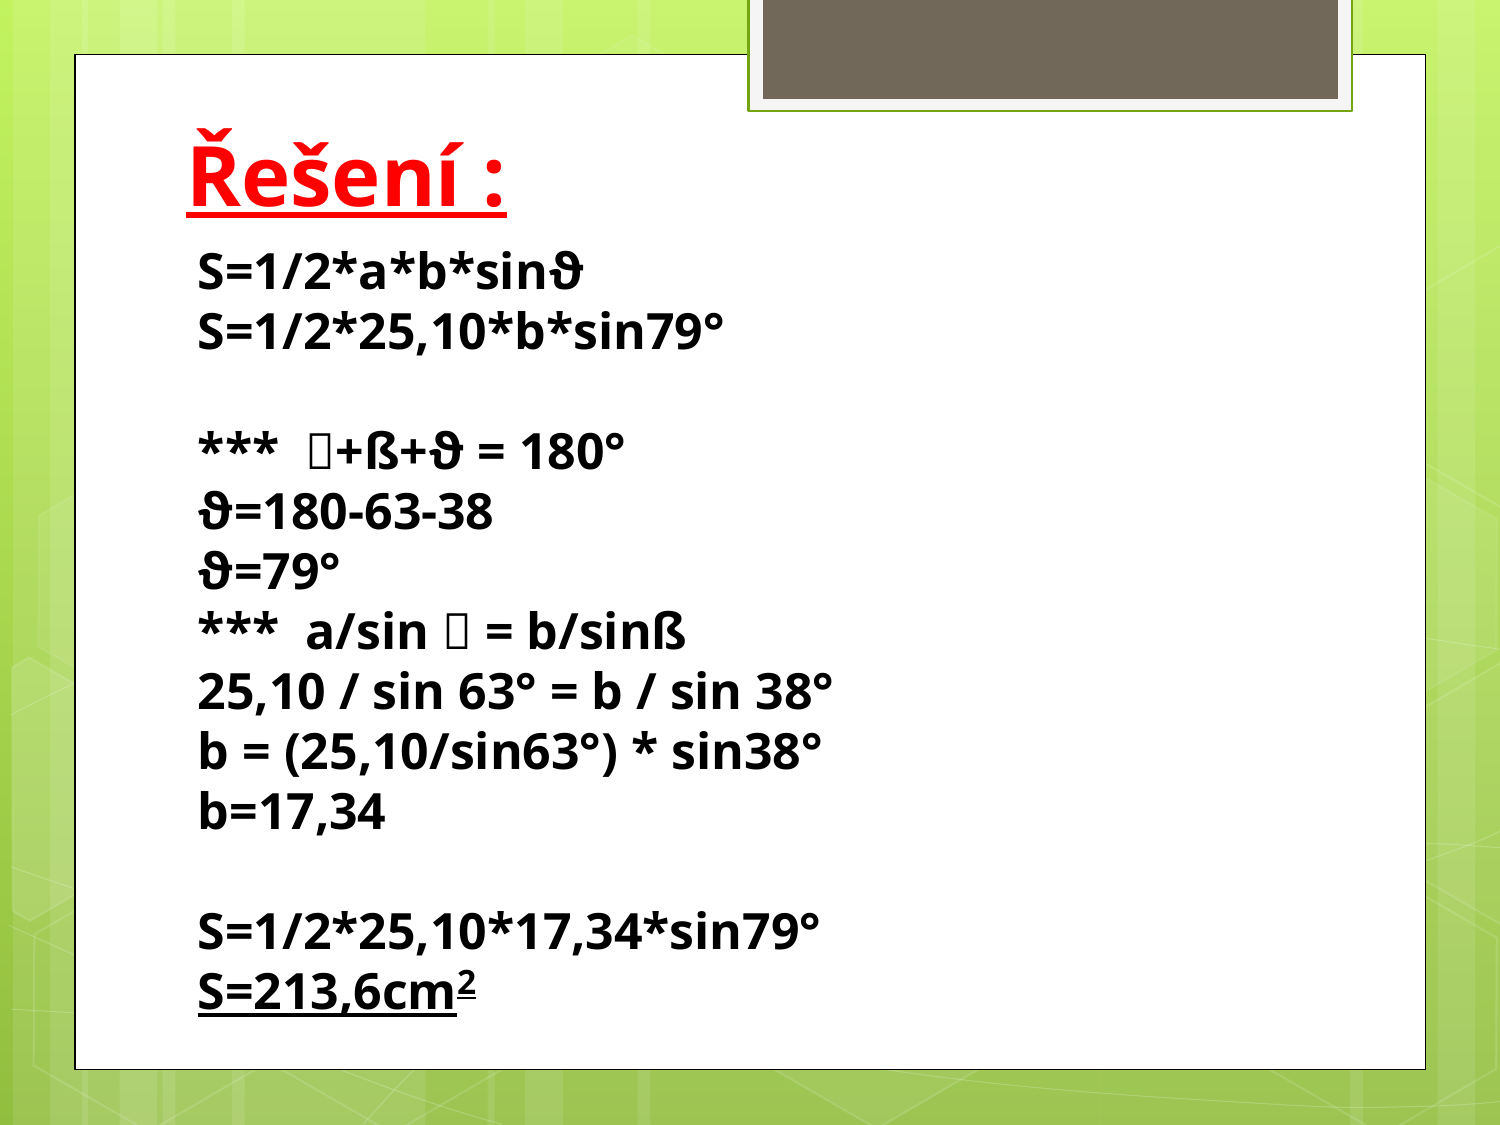

# Řešení :
S=1/2*a*b*sinϑ
S=1/2*25,10*b*sin79°
*** +ß+ϑ = 180°
ϑ=180-63-38
ϑ=79°
*** a/sin  = b/sinß
25,10 / sin 63° = b / sin 38°
b = (25,10/sin63°) * sin38°
b=17,34
S=1/2*25,10*17,34*sin79°
S=213,6cm2